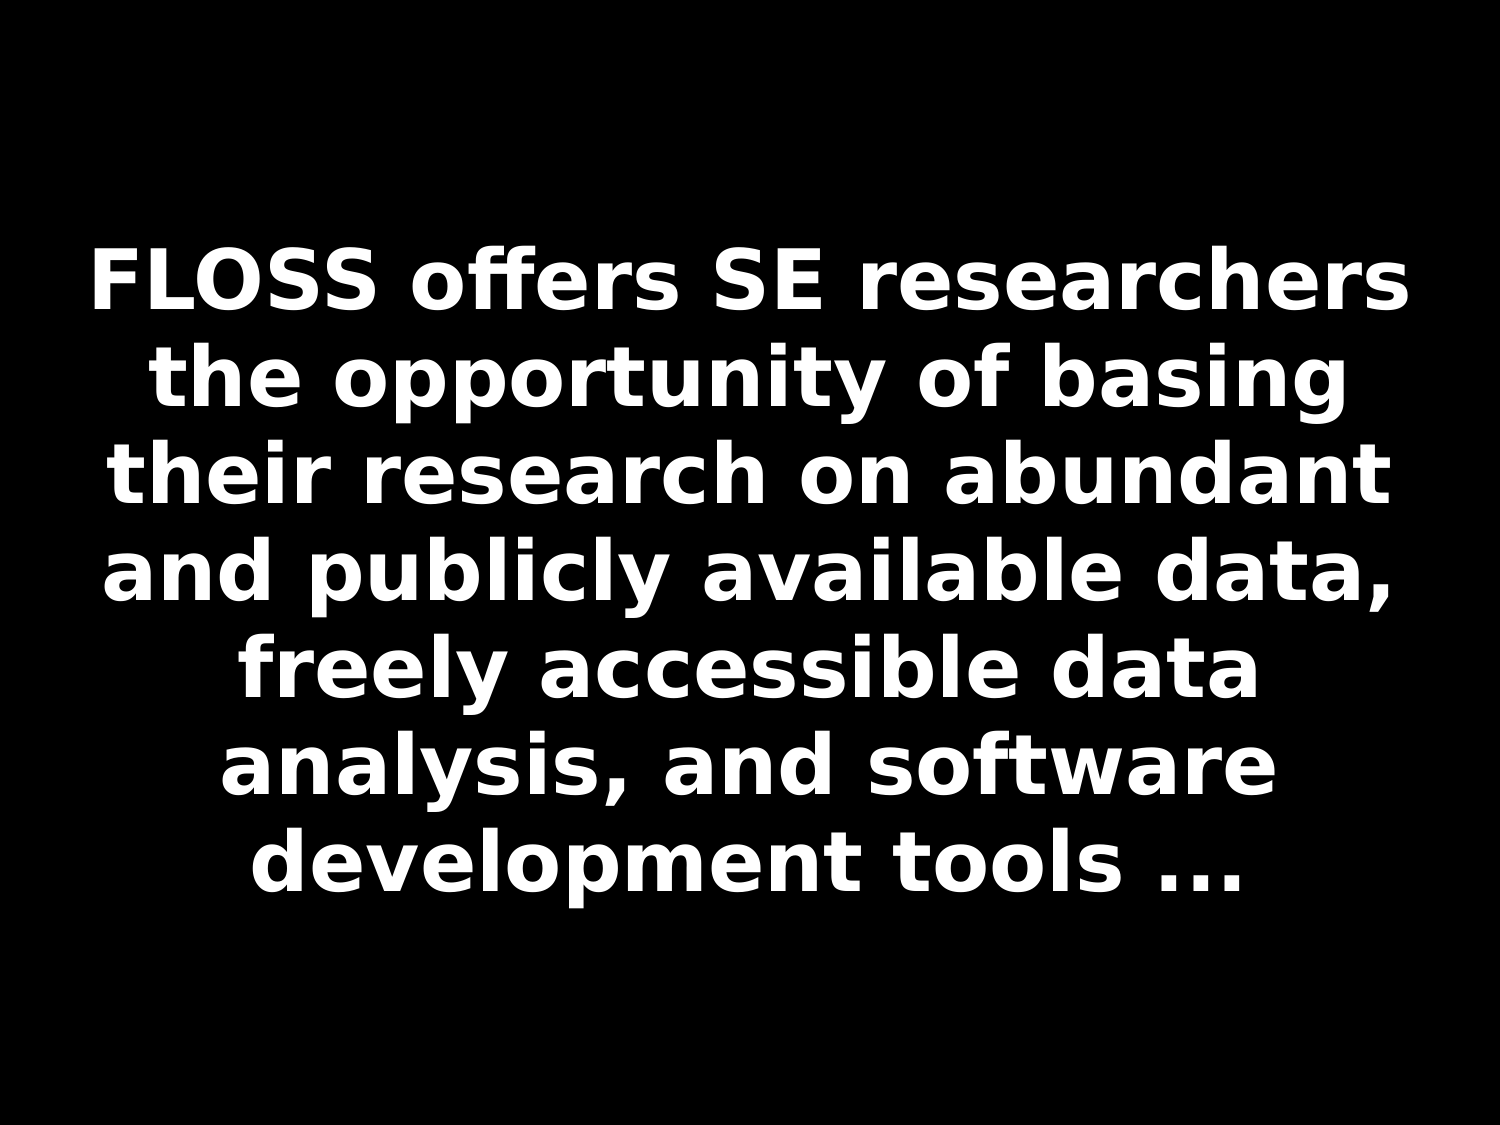

# FLOSS offers SE researchers the opportunity of basing their research on abundant and publicly available data, freely accessible data analysis, and software development tools ...